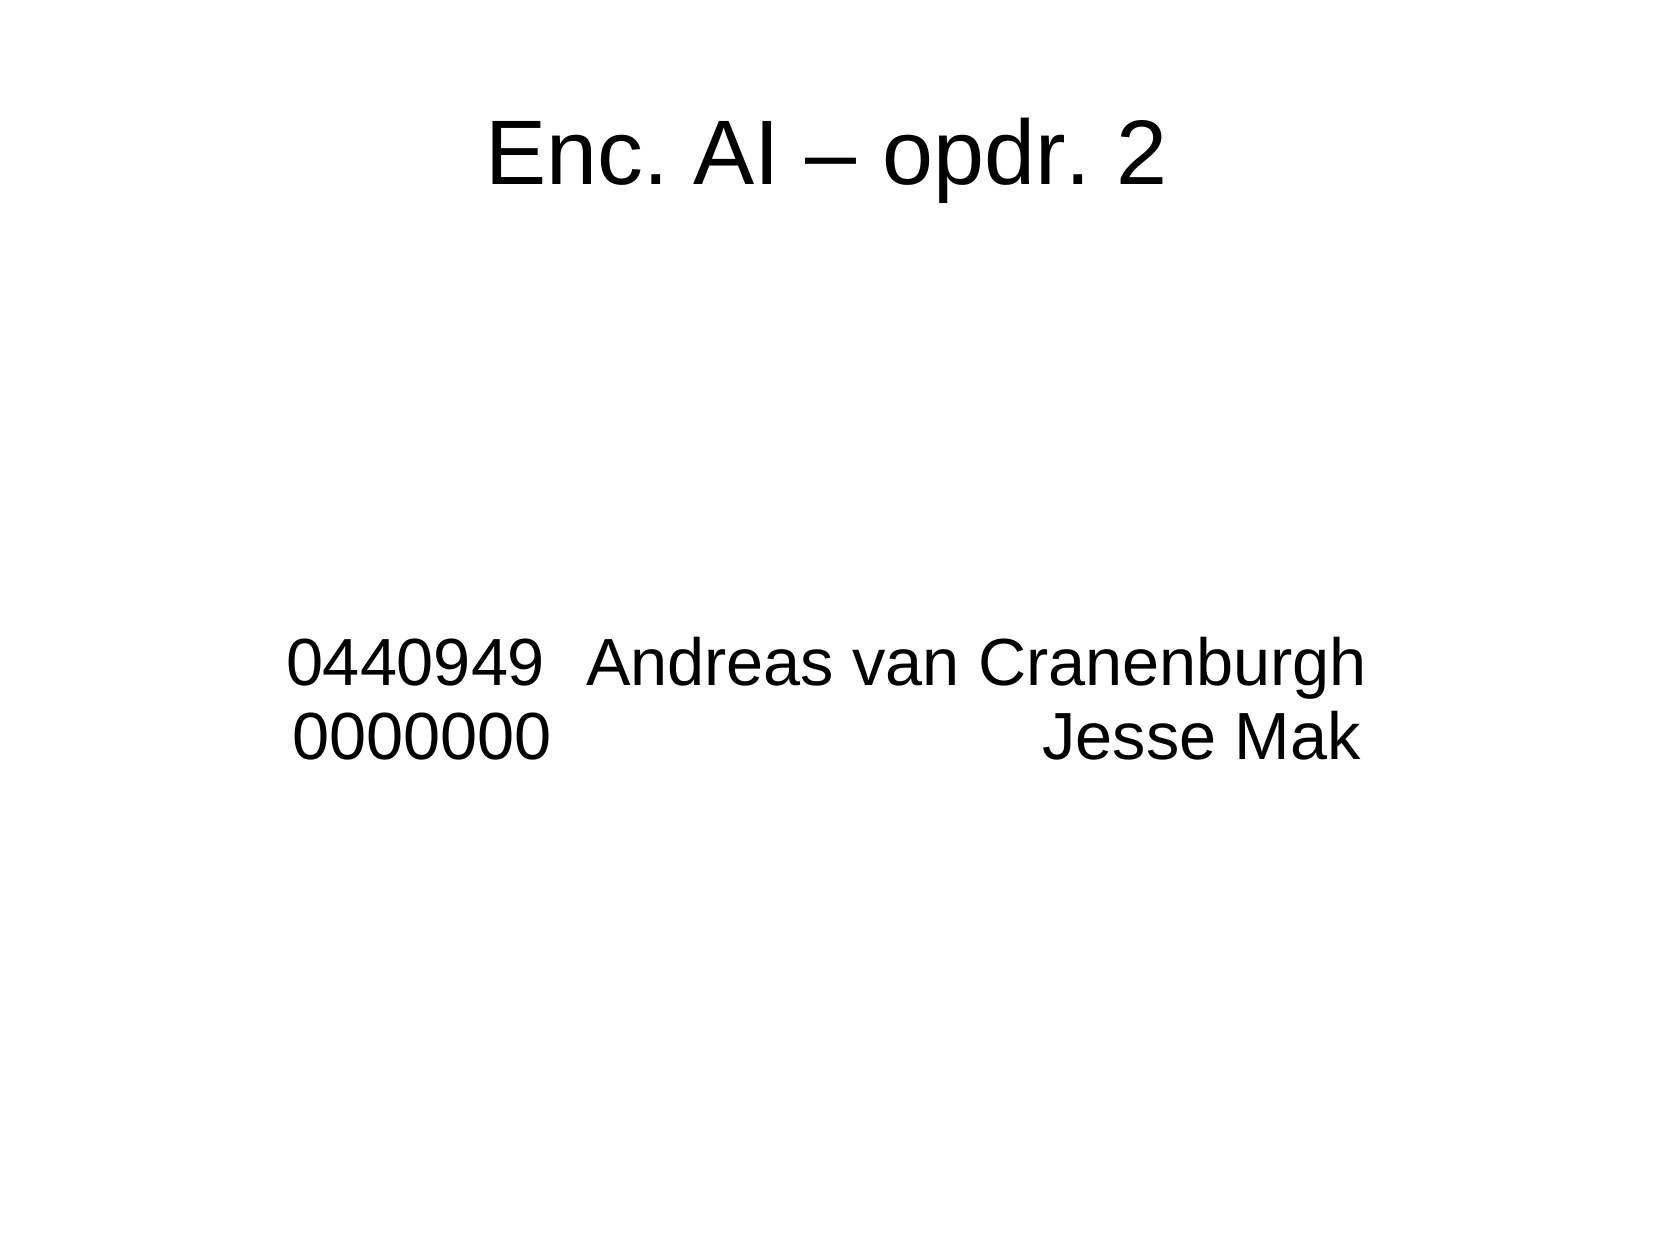

# Enc. AI – opdr. 2
0440949 	Andreas van Cranenburgh
0000000 							Jesse Mak